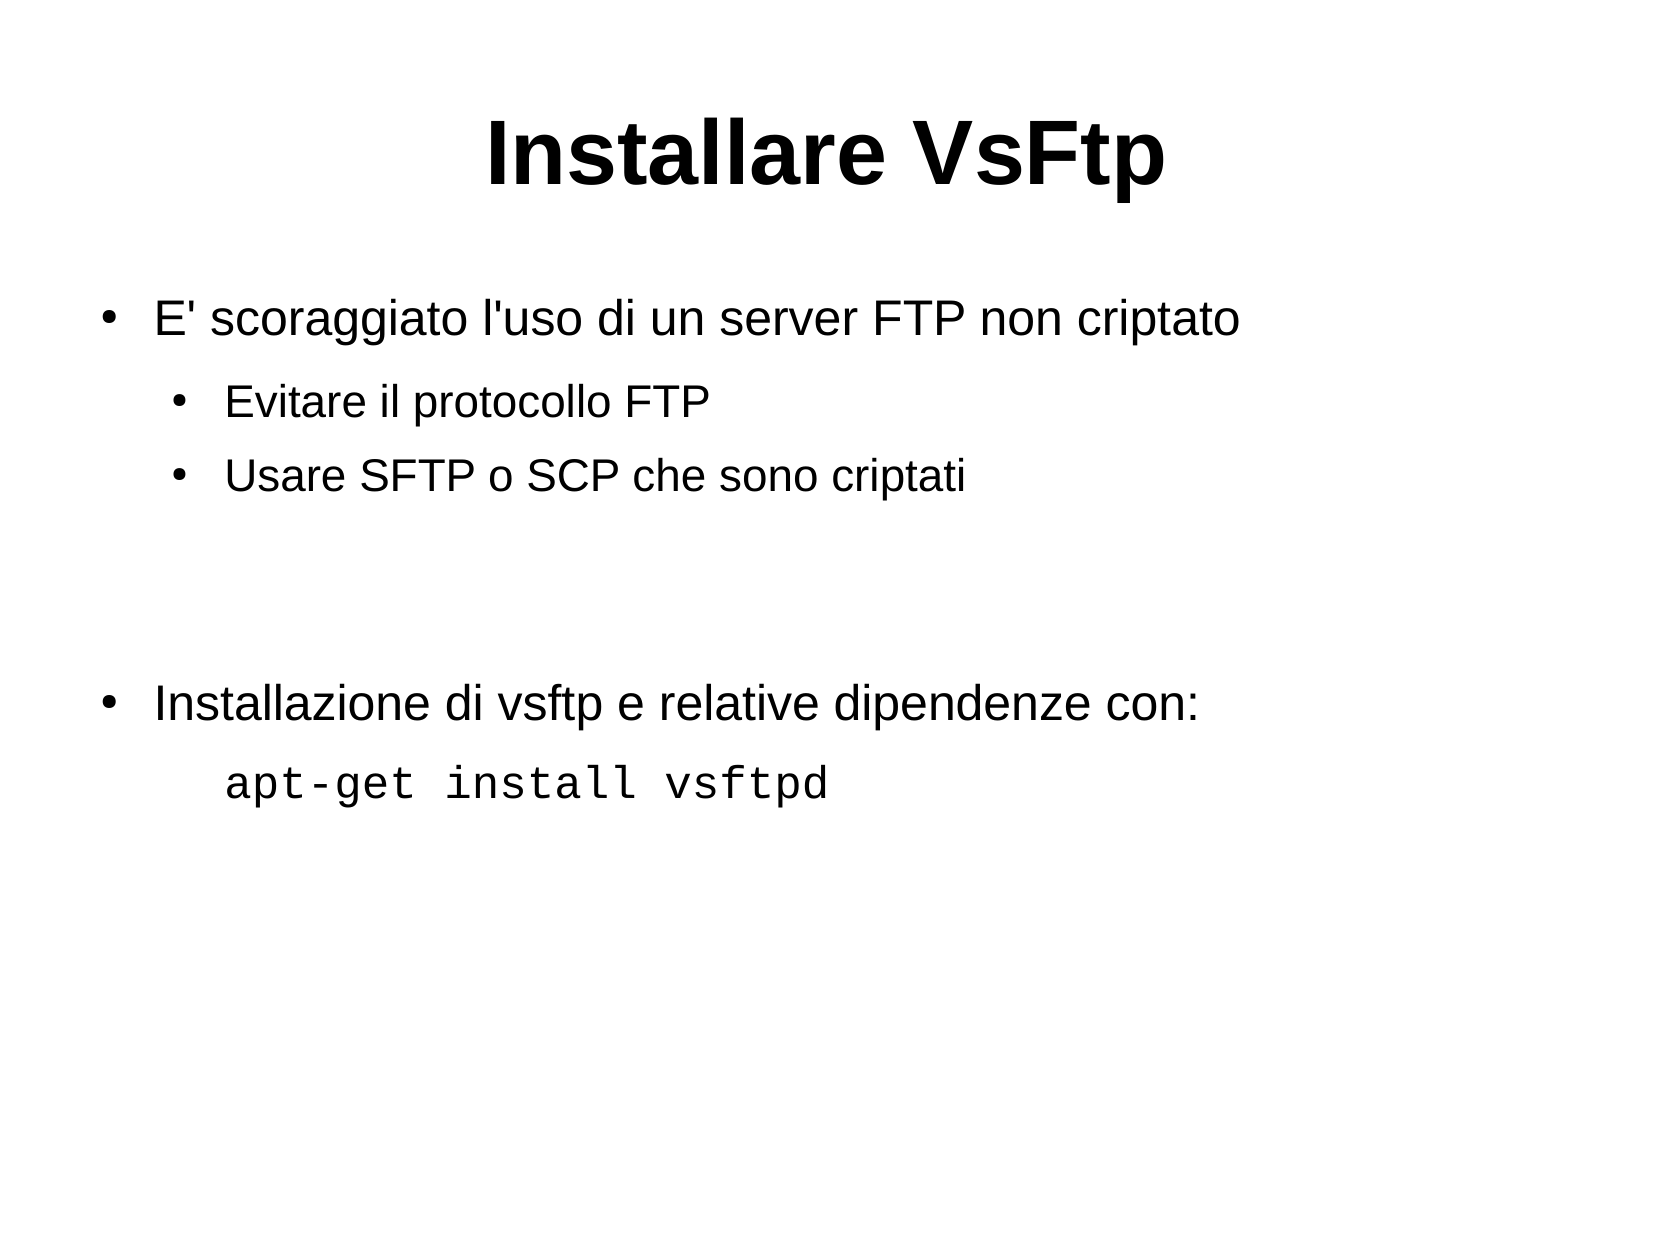

# Installare VsFtp
E' scoraggiato l'uso di un server FTP non criptato
Evitare il protocollo FTP
Usare SFTP o SCP che sono criptati
Installazione di vsftp e relative dipendenze con:
apt-get install vsftpd